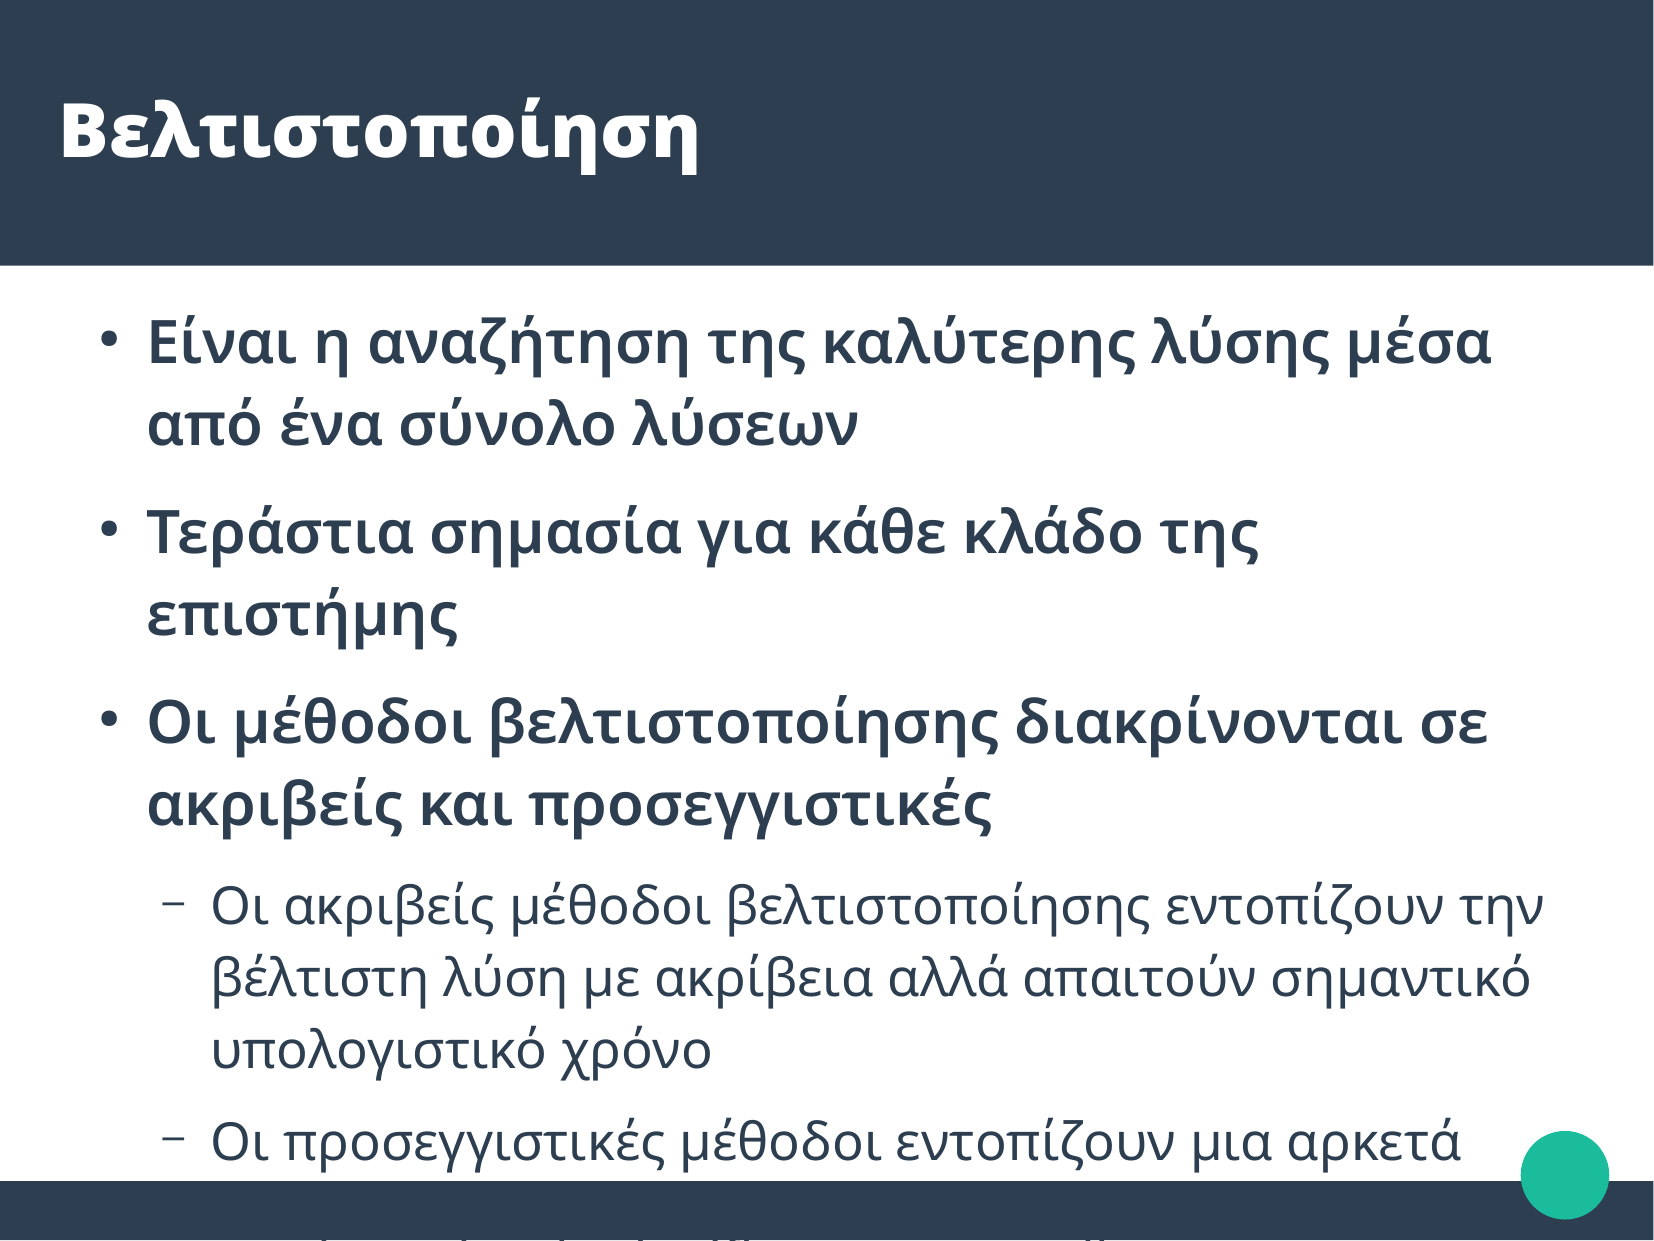

# Βελτιστοποίηση
Είναι η αναζήτηση της καλύτερης λύσης μέσα από ένα σύνολο λύσεων
Τεράστια σημασία για κάθε κλάδο της επιστήμης
Οι μέθοδοι βελτιστοποίησης διακρίνονται σε ακριβείς και προσεγγιστικές
Οι ακριβείς μέθοδοι βελτιστοποίησης εντοπίζουν την βέλτιστη λύση με ακρίβεια αλλά απαιτούν σημαντικό υπολογιστικό χρόνο
Οι προσεγγιστικές μέθοδοι εντοπίζουν μια αρκετά καλή λύση σε μικρό χρονικό διάστημα